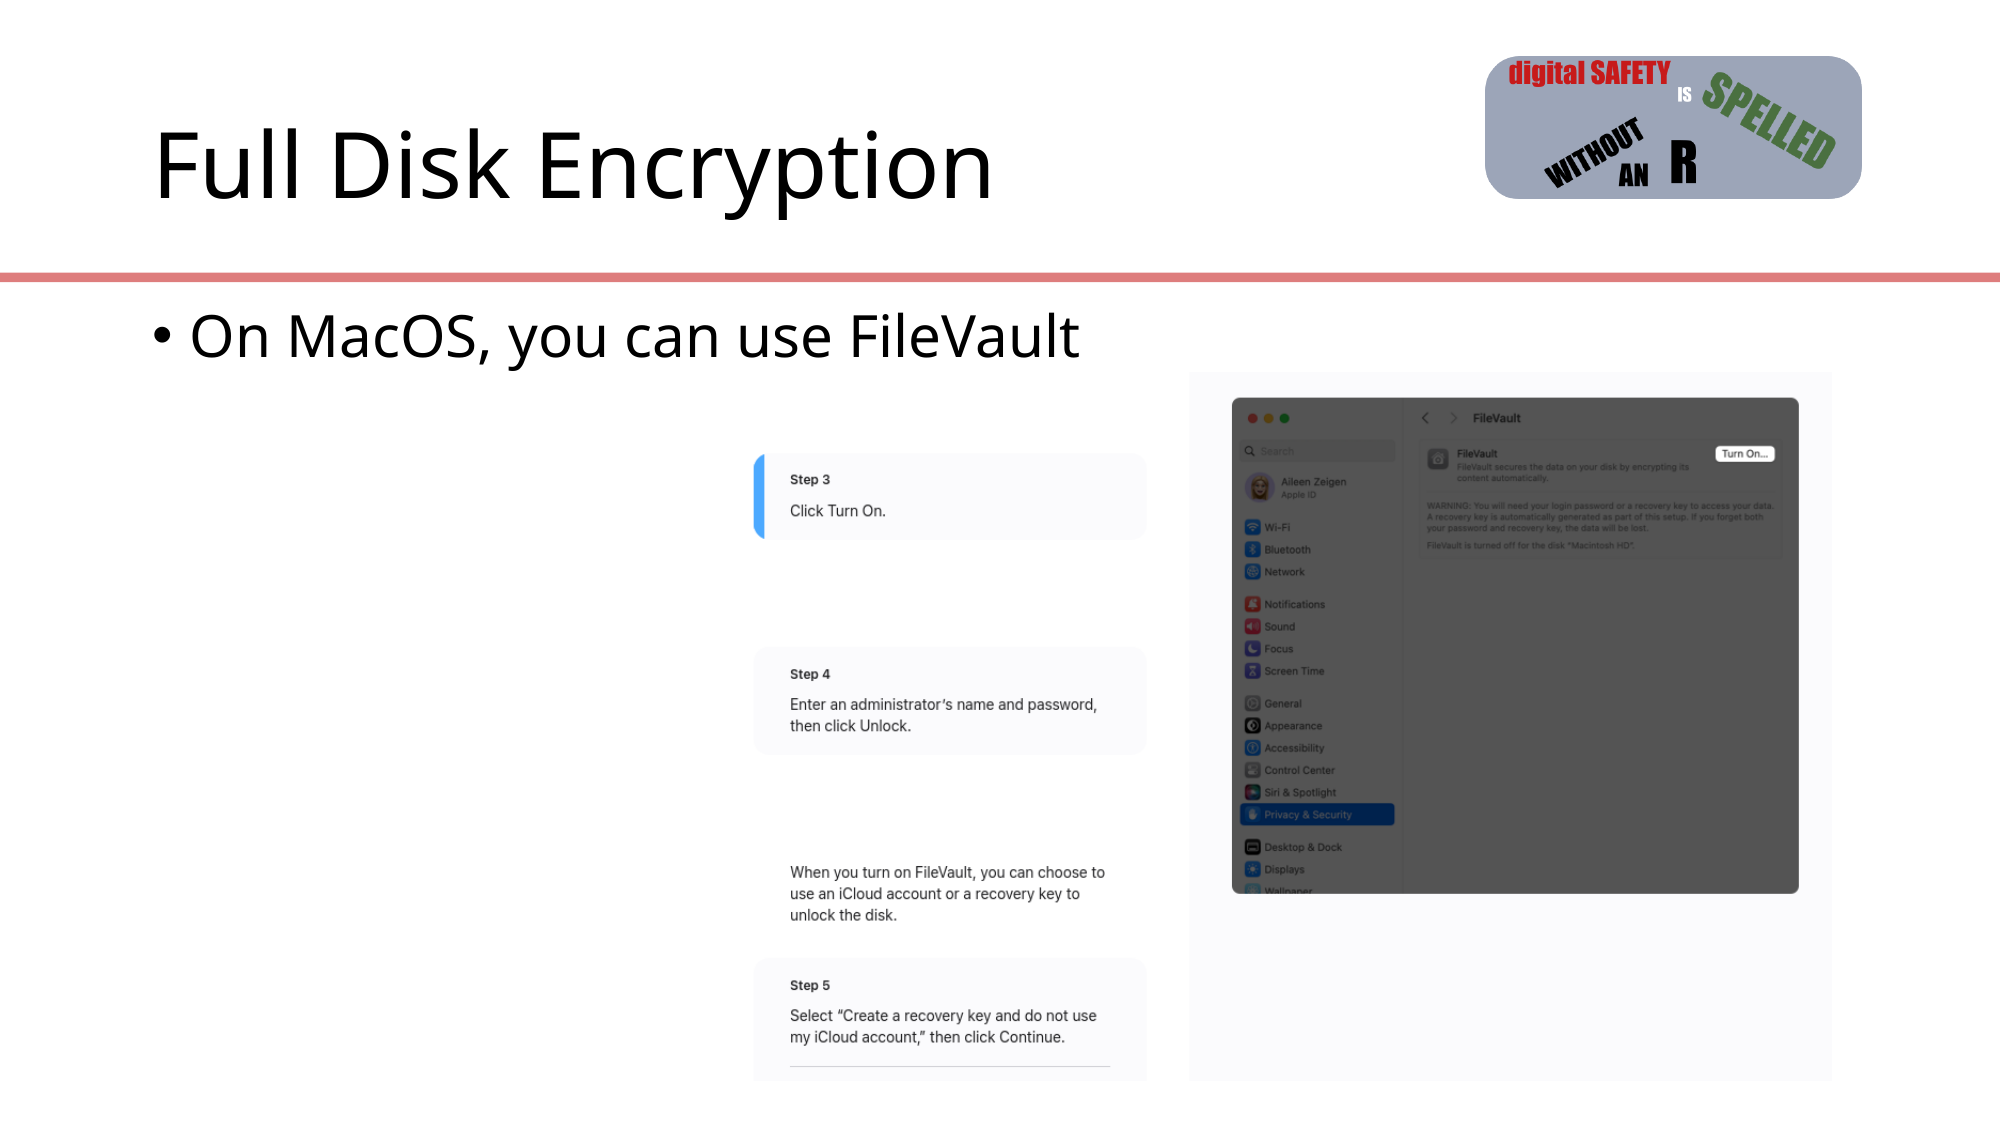

# Full Disk Encryption
On MacOS, you can use FileVault